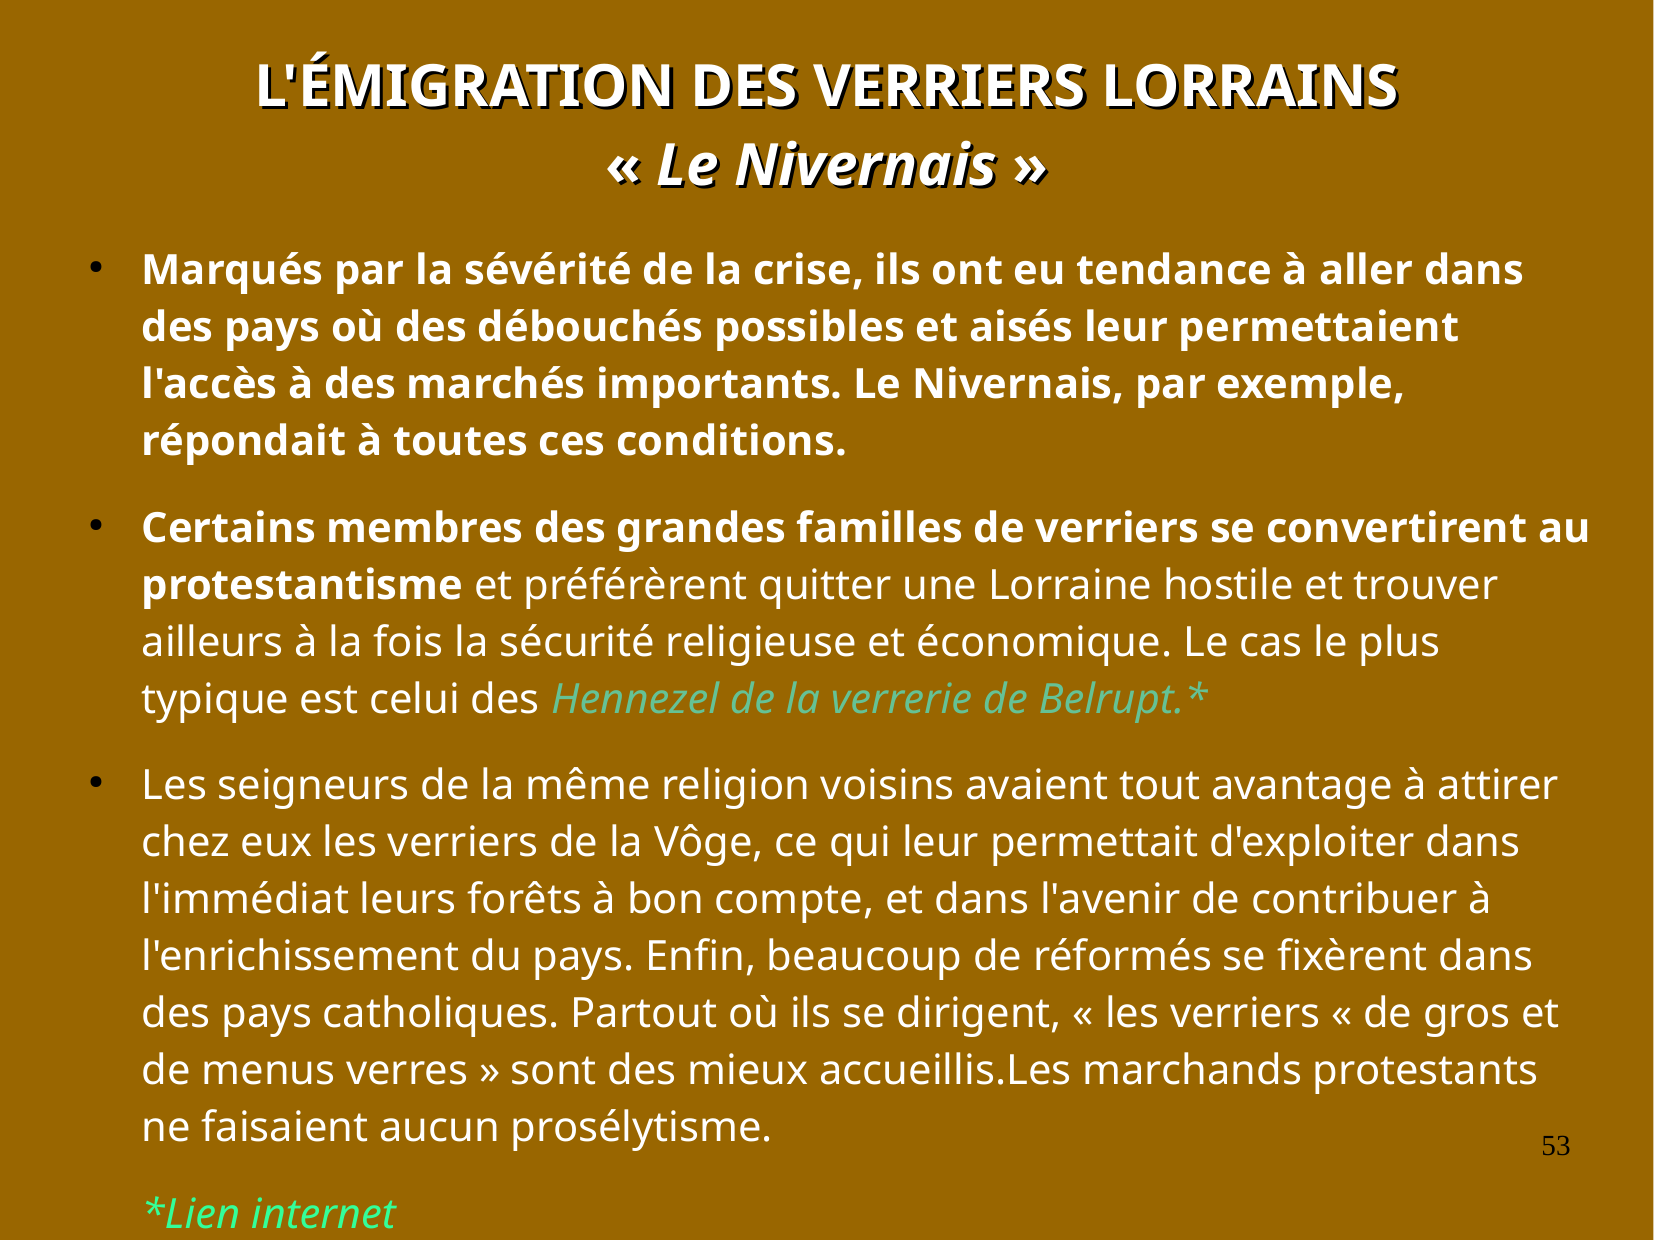

# L'ÉMIGRATION DES VERRIERS LORRAINS « Le Nivernais »
Marqués par la sévérité de la crise, ils ont eu tendance à aller dans des pays où des débouchés possibles et aisés leur permettaient l'accès à des marchés importants. Le Nivernais, par exemple, répondait à toutes ces conditions.
Certains membres des grandes familles de verriers se convertirent au protestantisme et préférèrent quitter une Lorraine hostile et trouver ailleurs à la fois la sécurité religieuse et économique. Le cas le plus typique est celui des Hennezel de la verrerie de Belrupt.*
Les seigneurs de la même religion voisins avaient tout avantage à attirer chez eux les verriers de la Vôge, ce qui leur permettait d'exploiter dans l'immédiat leurs forêts à bon compte, et dans l'avenir de contribuer à l'enrichissement du pays. Enfin, beaucoup de réformés se fixèrent dans des pays catholiques. Partout où ils se dirigent, « les verriers « de gros et de menus verres » sont des mieux accueillis.Les marchands protestants ne faisaient aucun prosélytisme.
*Lien internet
53